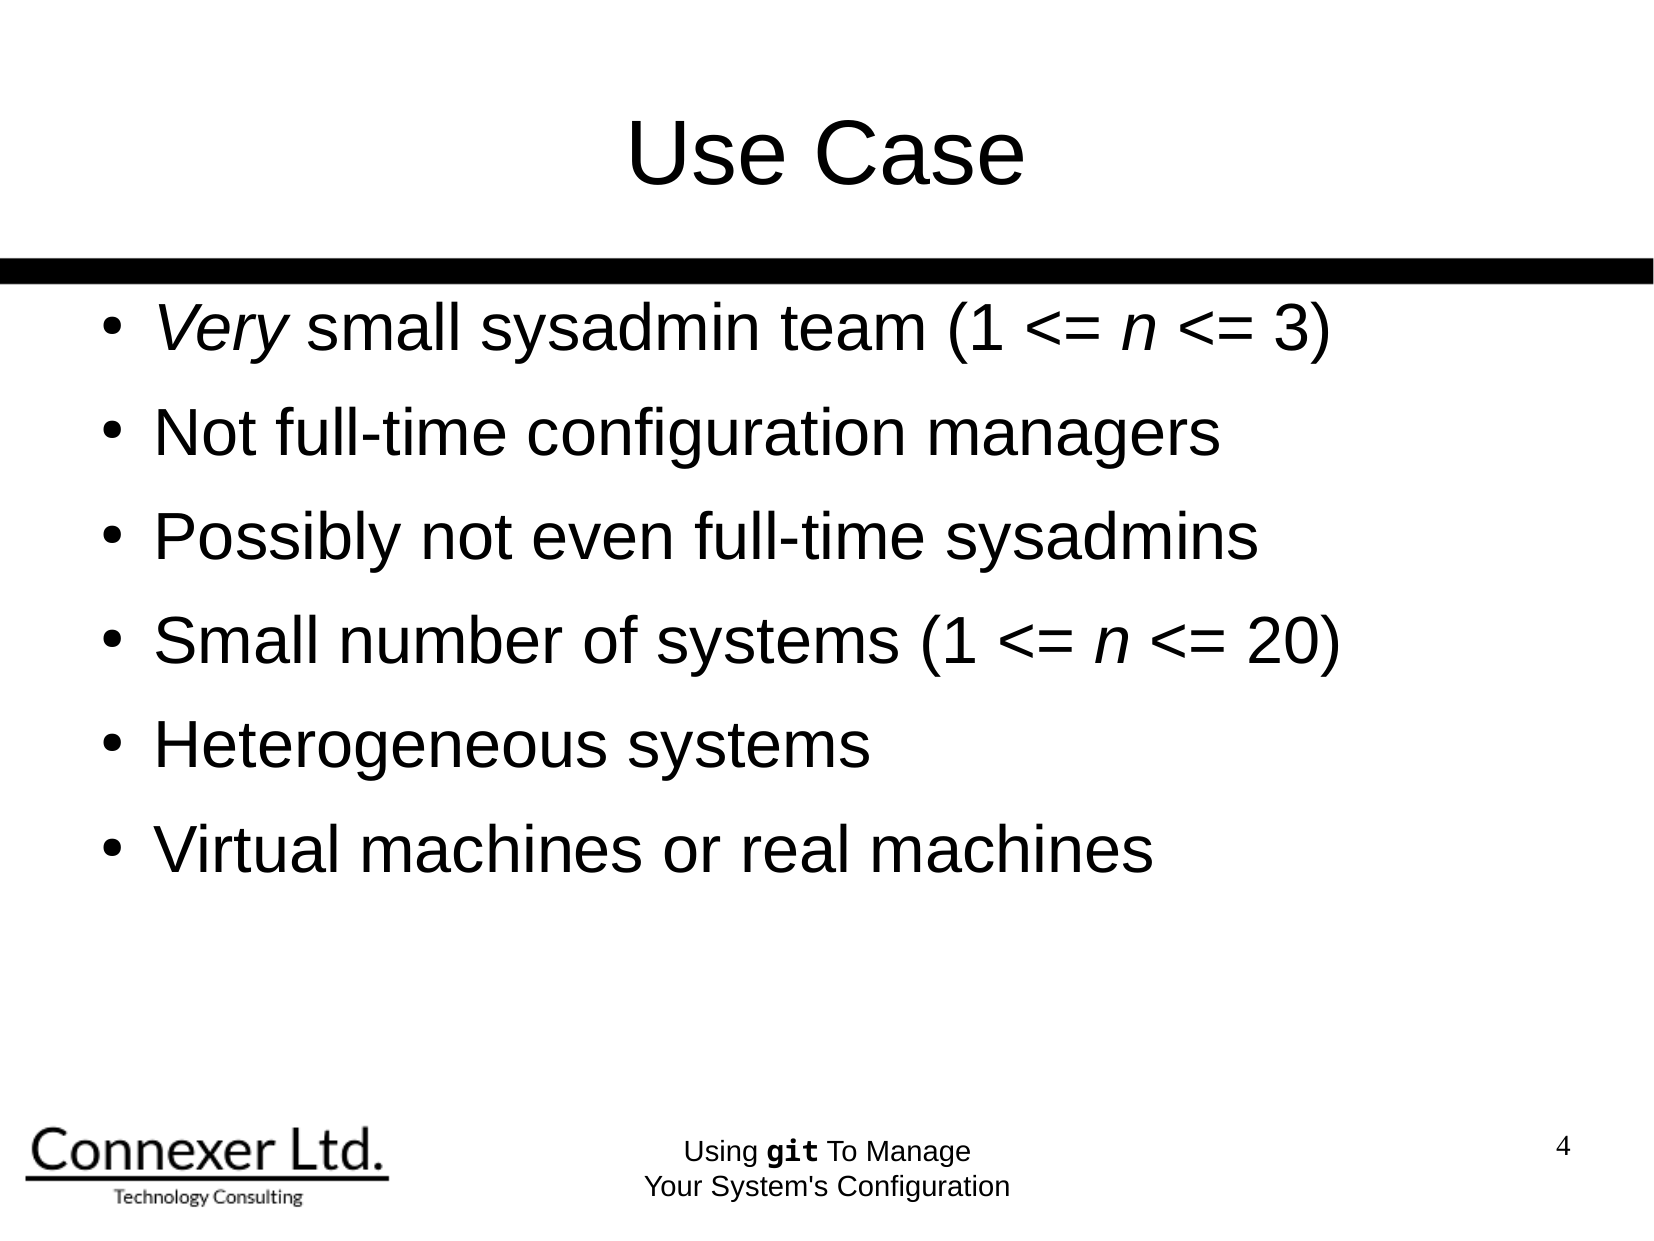

# Use Case
Very small sysadmin team (1 <= n <= 3)
Not full-time configuration managers
Possibly not even full-time sysadmins
Small number of systems (1 <= n <= 20)
Heterogeneous systems
Virtual machines or real machines
4